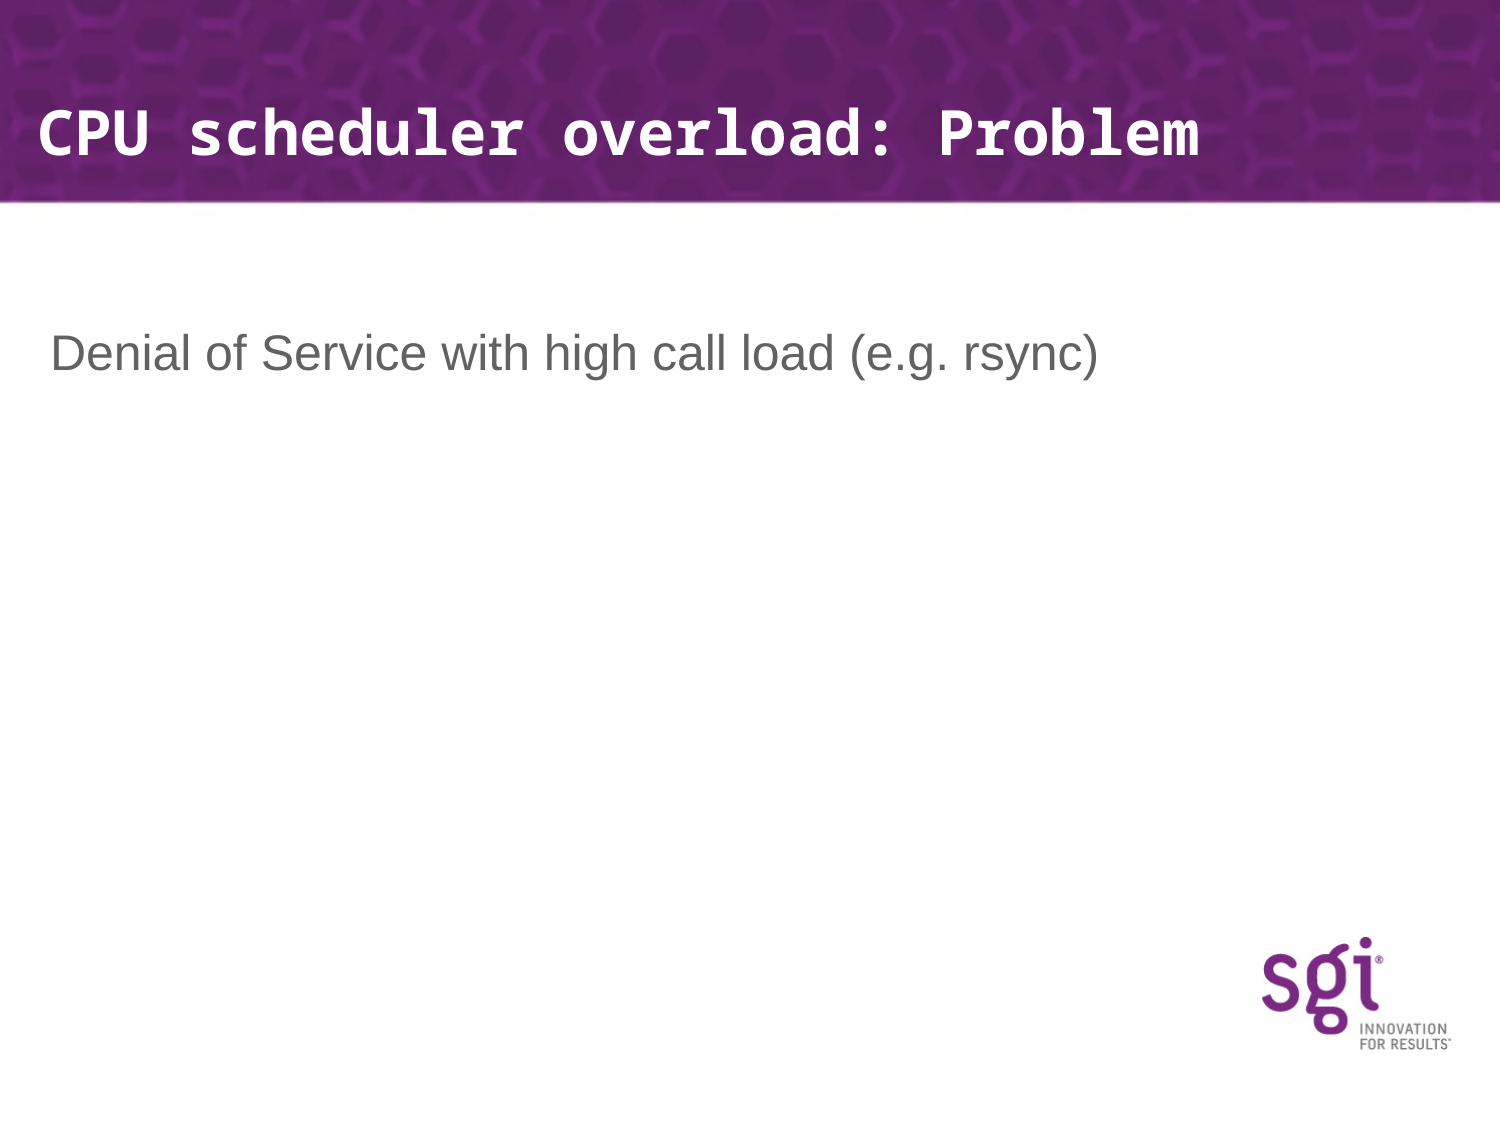

# CPU scheduler overload: Problem
Denial of Service with high call load (e.g. rsync)